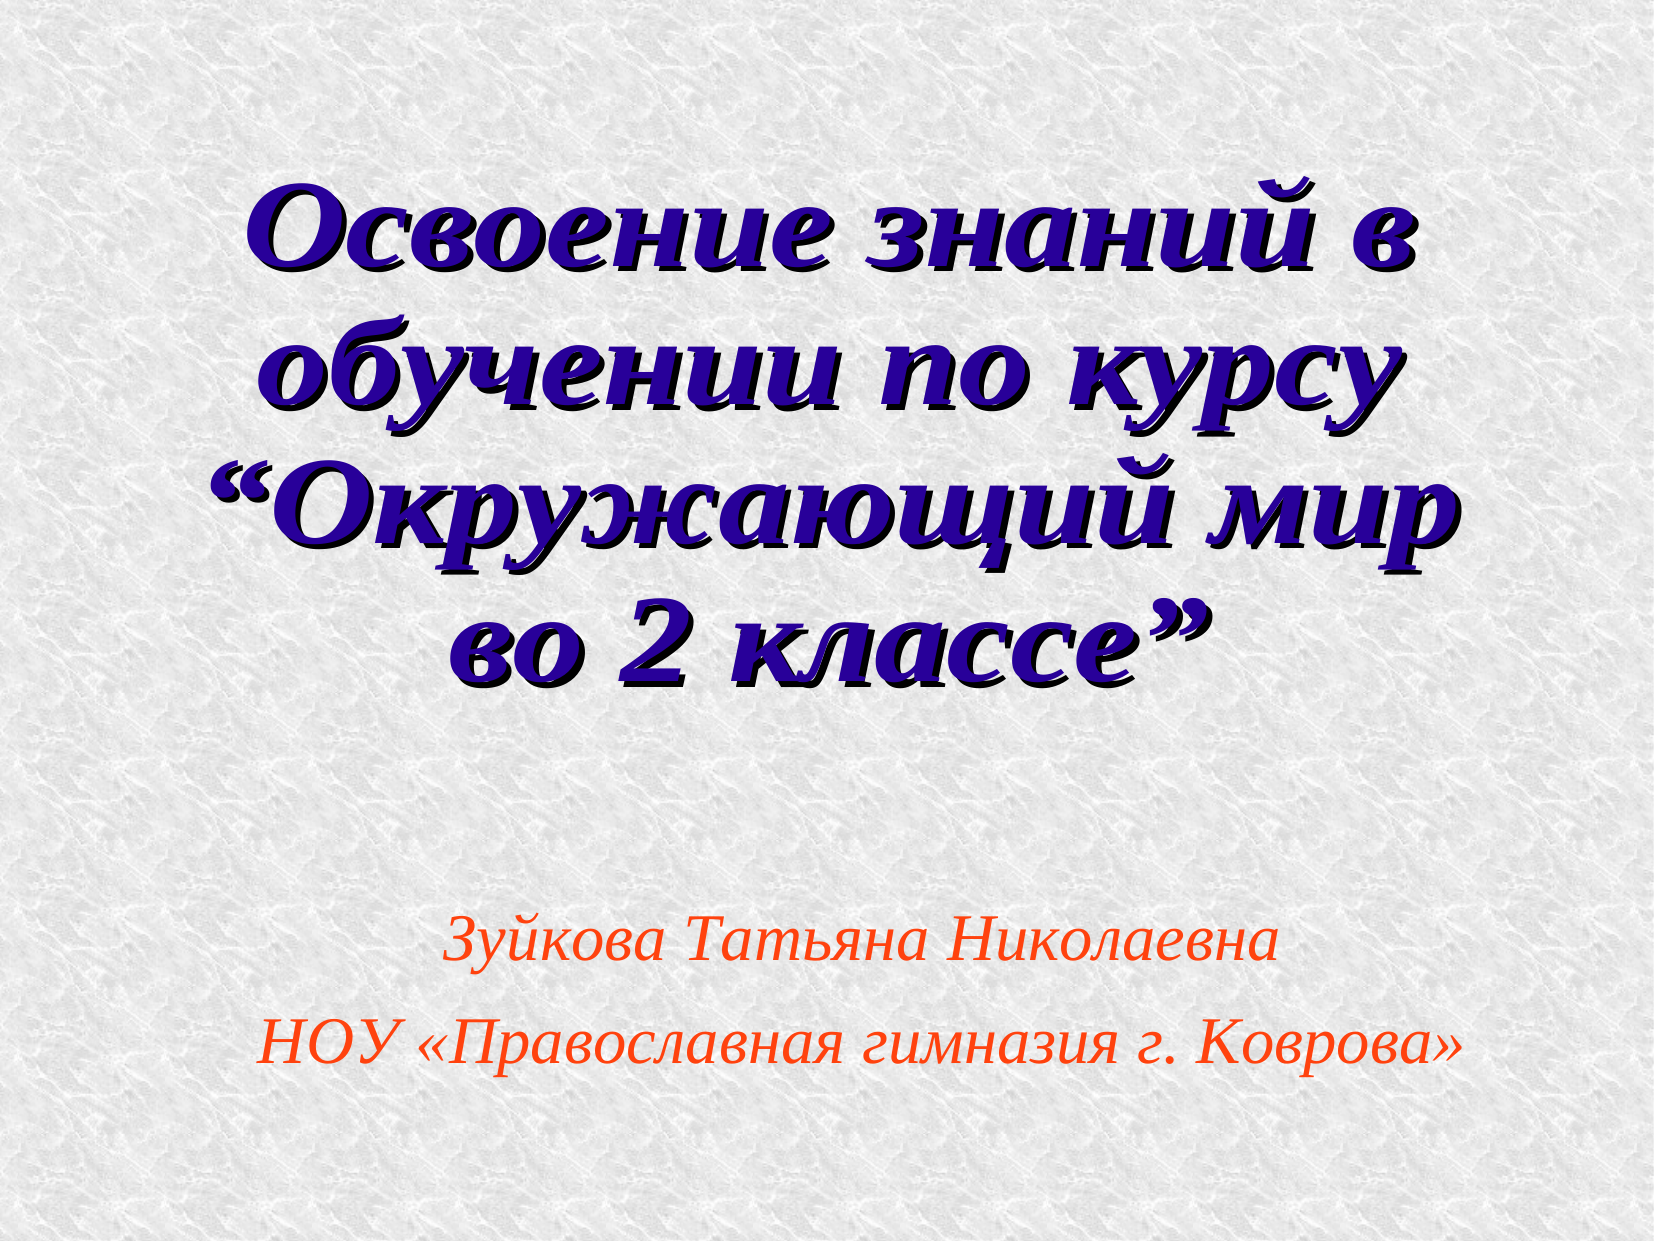

# Освоение знаний в обучении по курсу “Окружающий мир во 2 классе”
Зуйкова Татьяна Николаевна
НОУ «Православная гимназия г. Коврова»